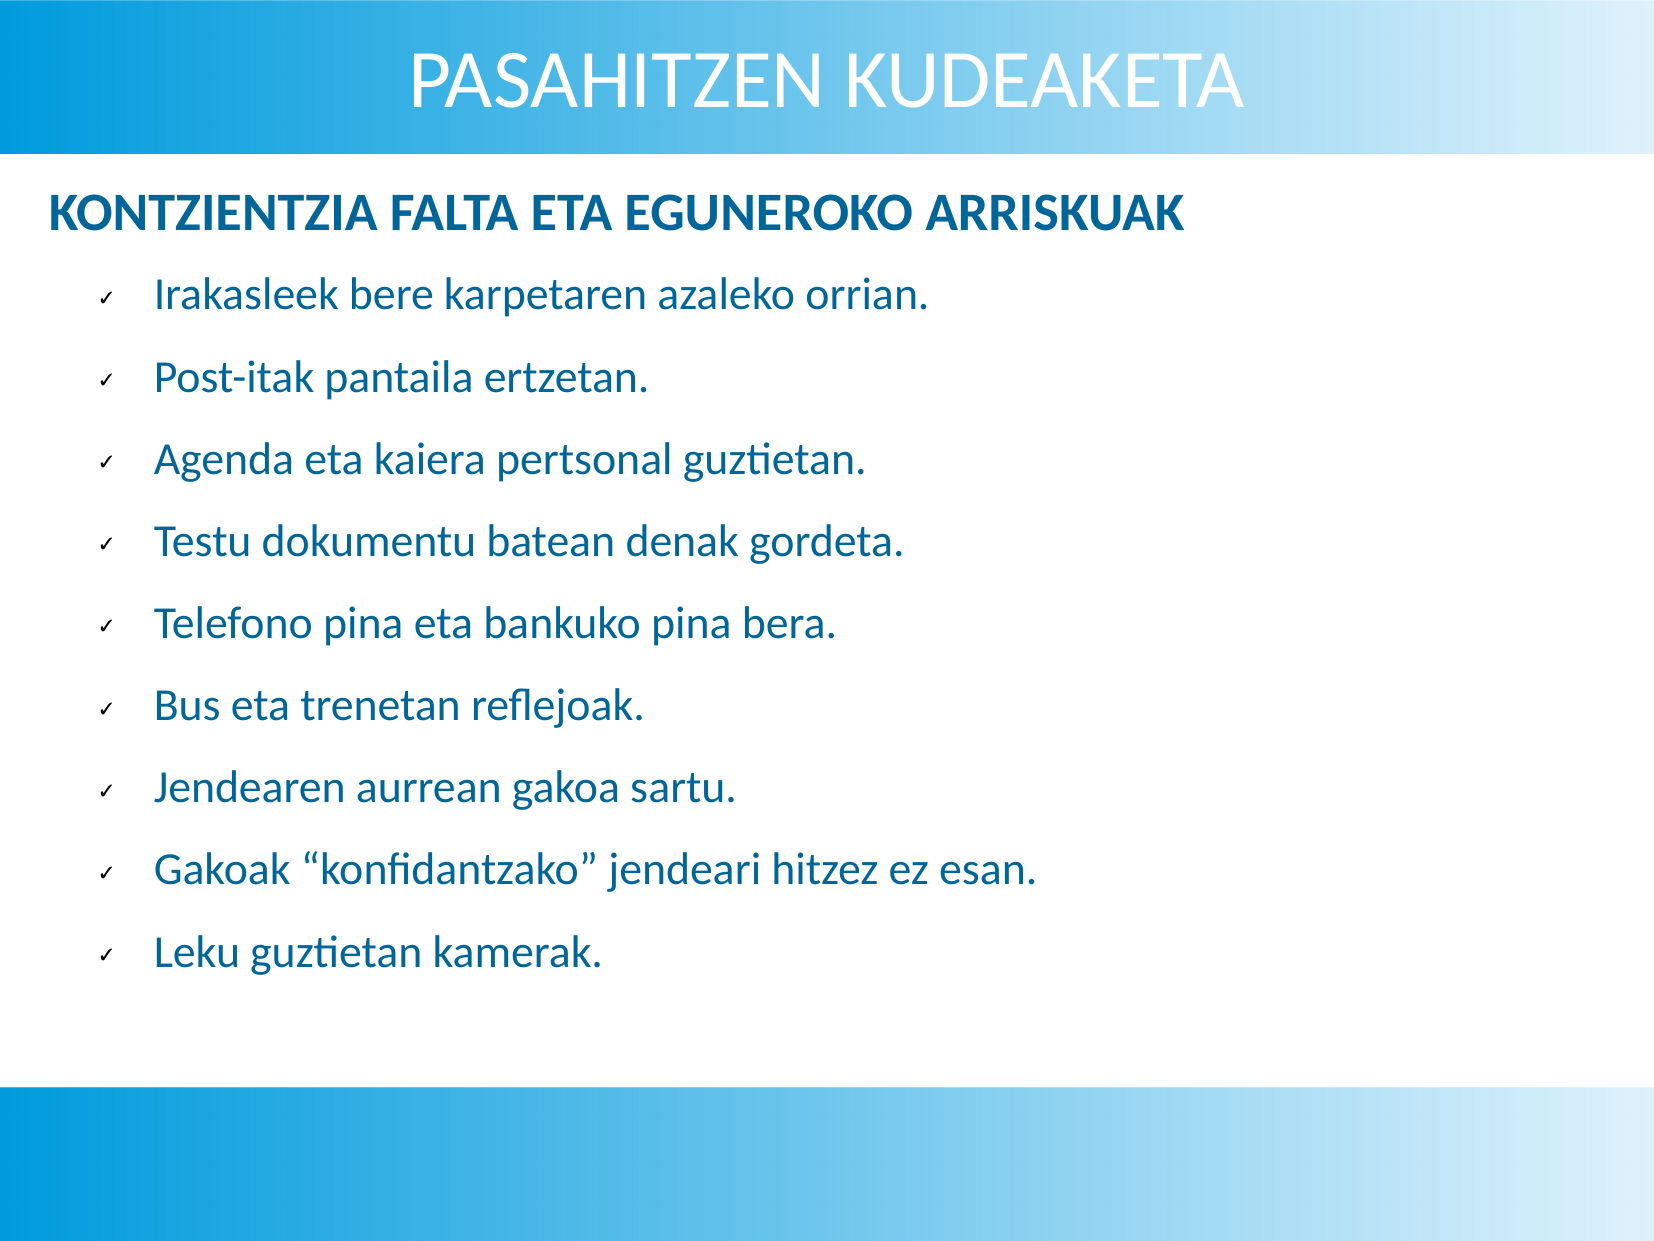

# PASAHITZEN KUDEAKETA
KONTZIENTZIA FALTA ETA EGUNEROKO ARRISKUAK
Irakasleek bere karpetaren azaleko orrian.
Post-itak pantaila ertzetan.
Agenda eta kaiera pertsonal guztietan.
Testu dokumentu batean denak gordeta.
Telefono pina eta bankuko pina bera.
Bus eta trenetan reflejoak.
Jendearen aurrean gakoa sartu.
Gakoak “konfidantzako” jendeari hitzez ez esan.
Leku guztietan kamerak.